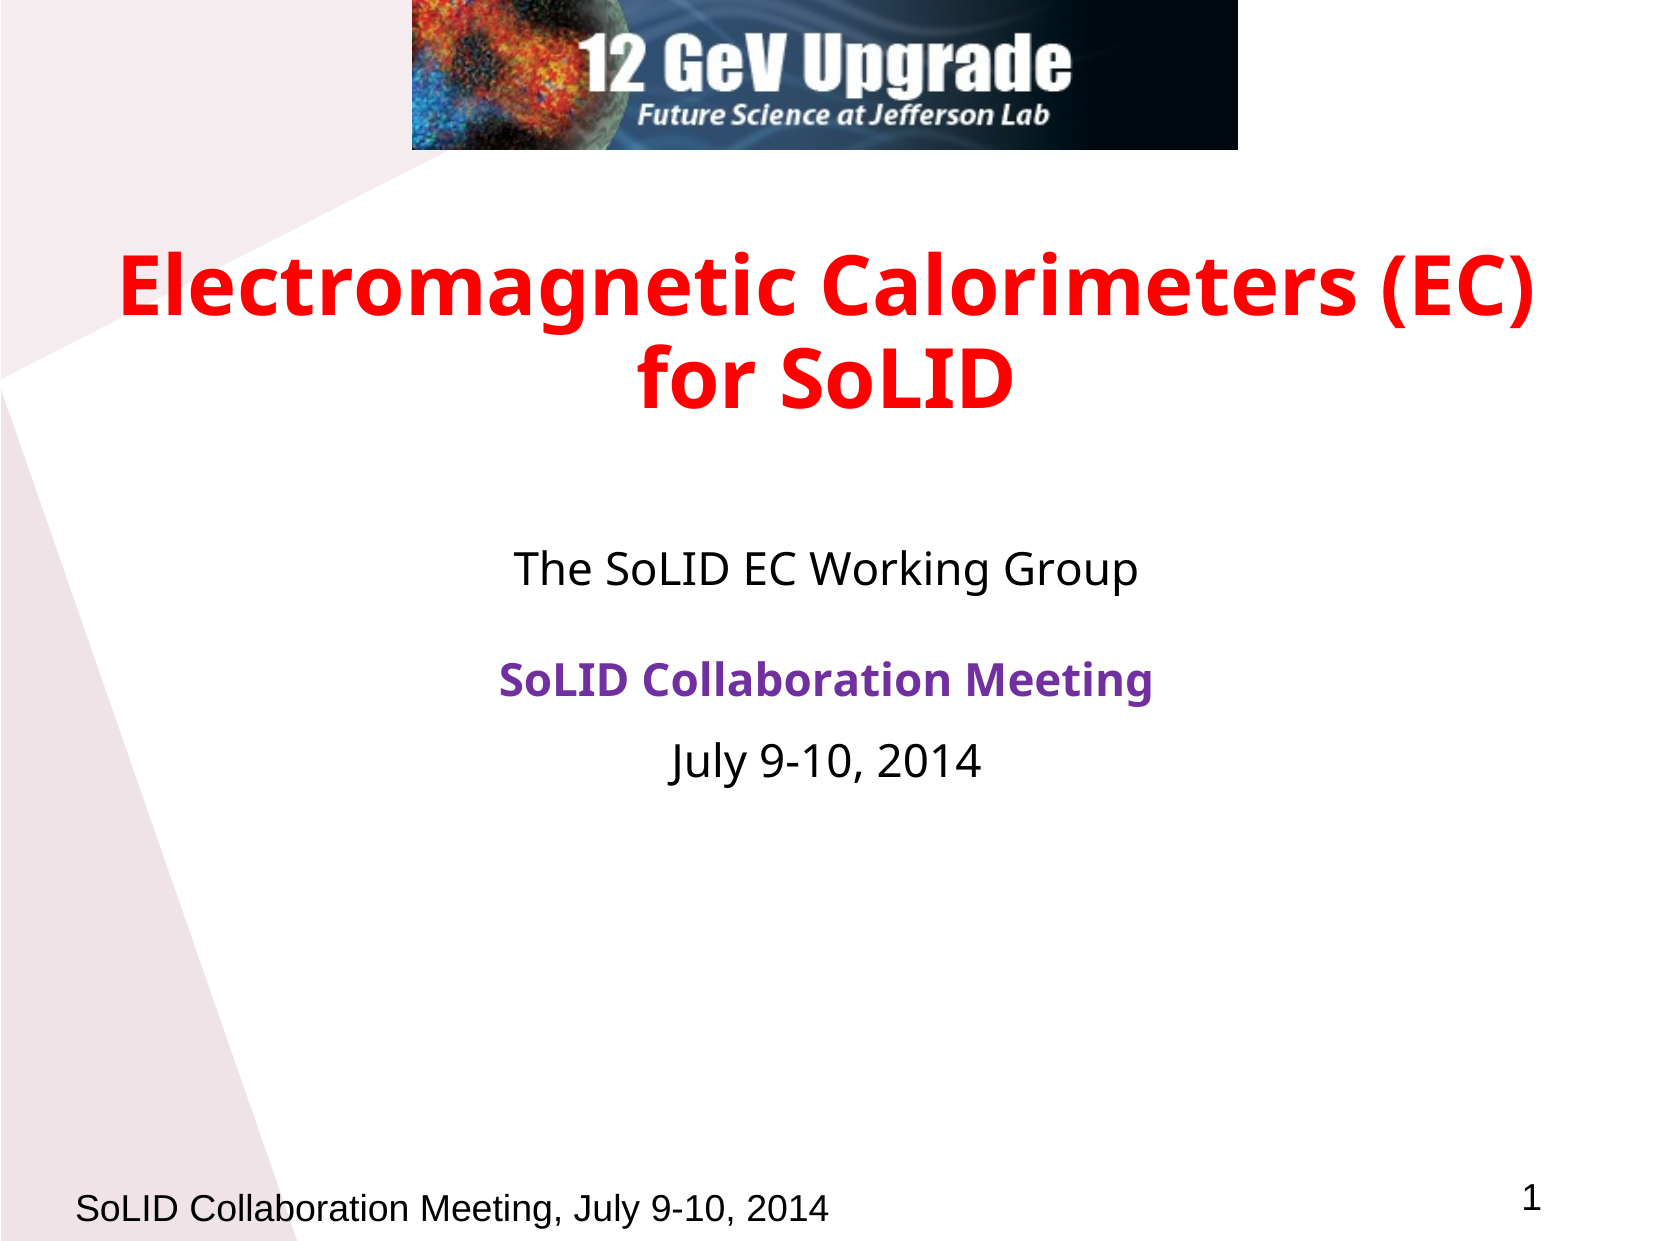

# Electromagnetic Calorimeters (EC) for SoLID
The SoLID EC Working Group
SoLID Collaboration Meeting
July 9-10, 2014
1